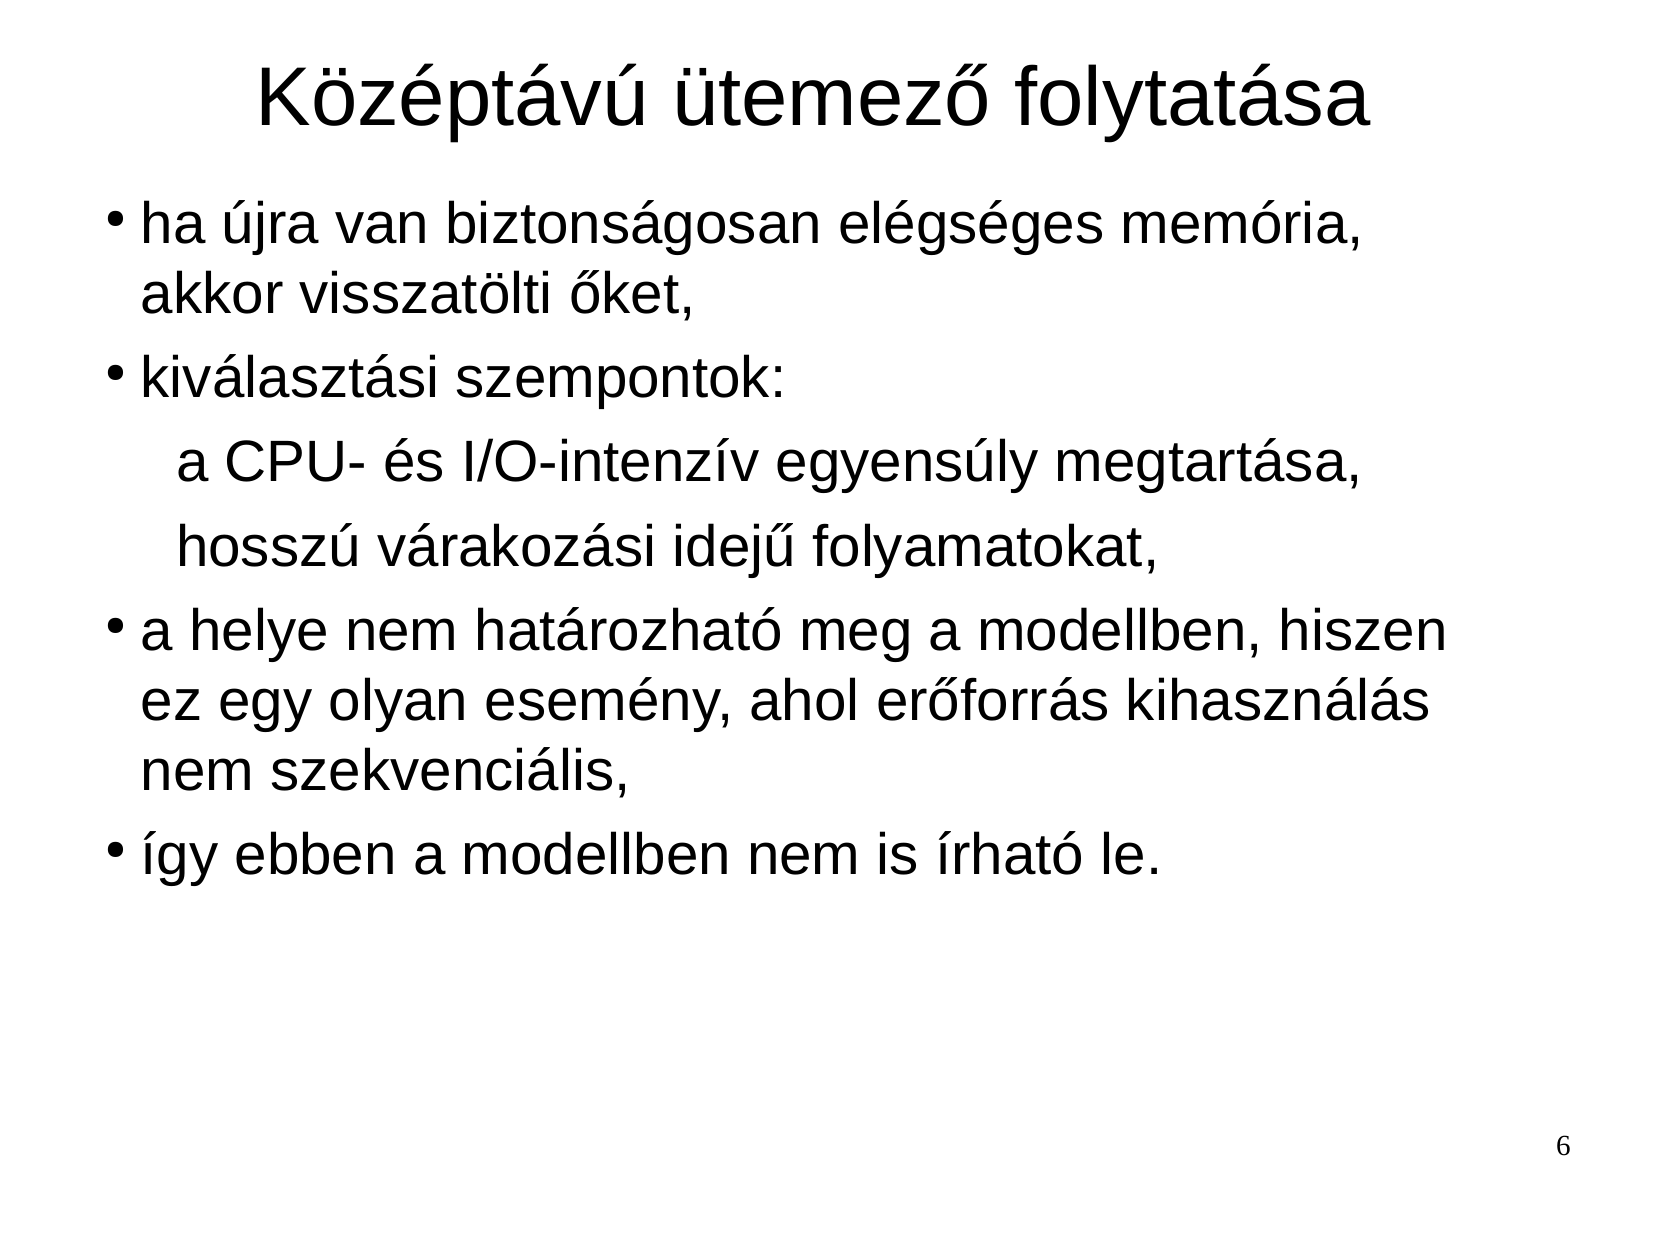

# Középtávú ütemező folytatása
ha újra van biztonságosan elégséges memória,
akkor visszatölti őket,
kiválasztási szempontok:
a CPU- és I/O-intenzív egyensúly megtartása,
hosszú várakozási idejű folyamatokat,
a helye nem határozható meg a modellben, hiszen
ez egy olyan esemény, ahol erőforrás kihasználás
nem szekvenciális,
így ebben a modellben nem is írható le.
6